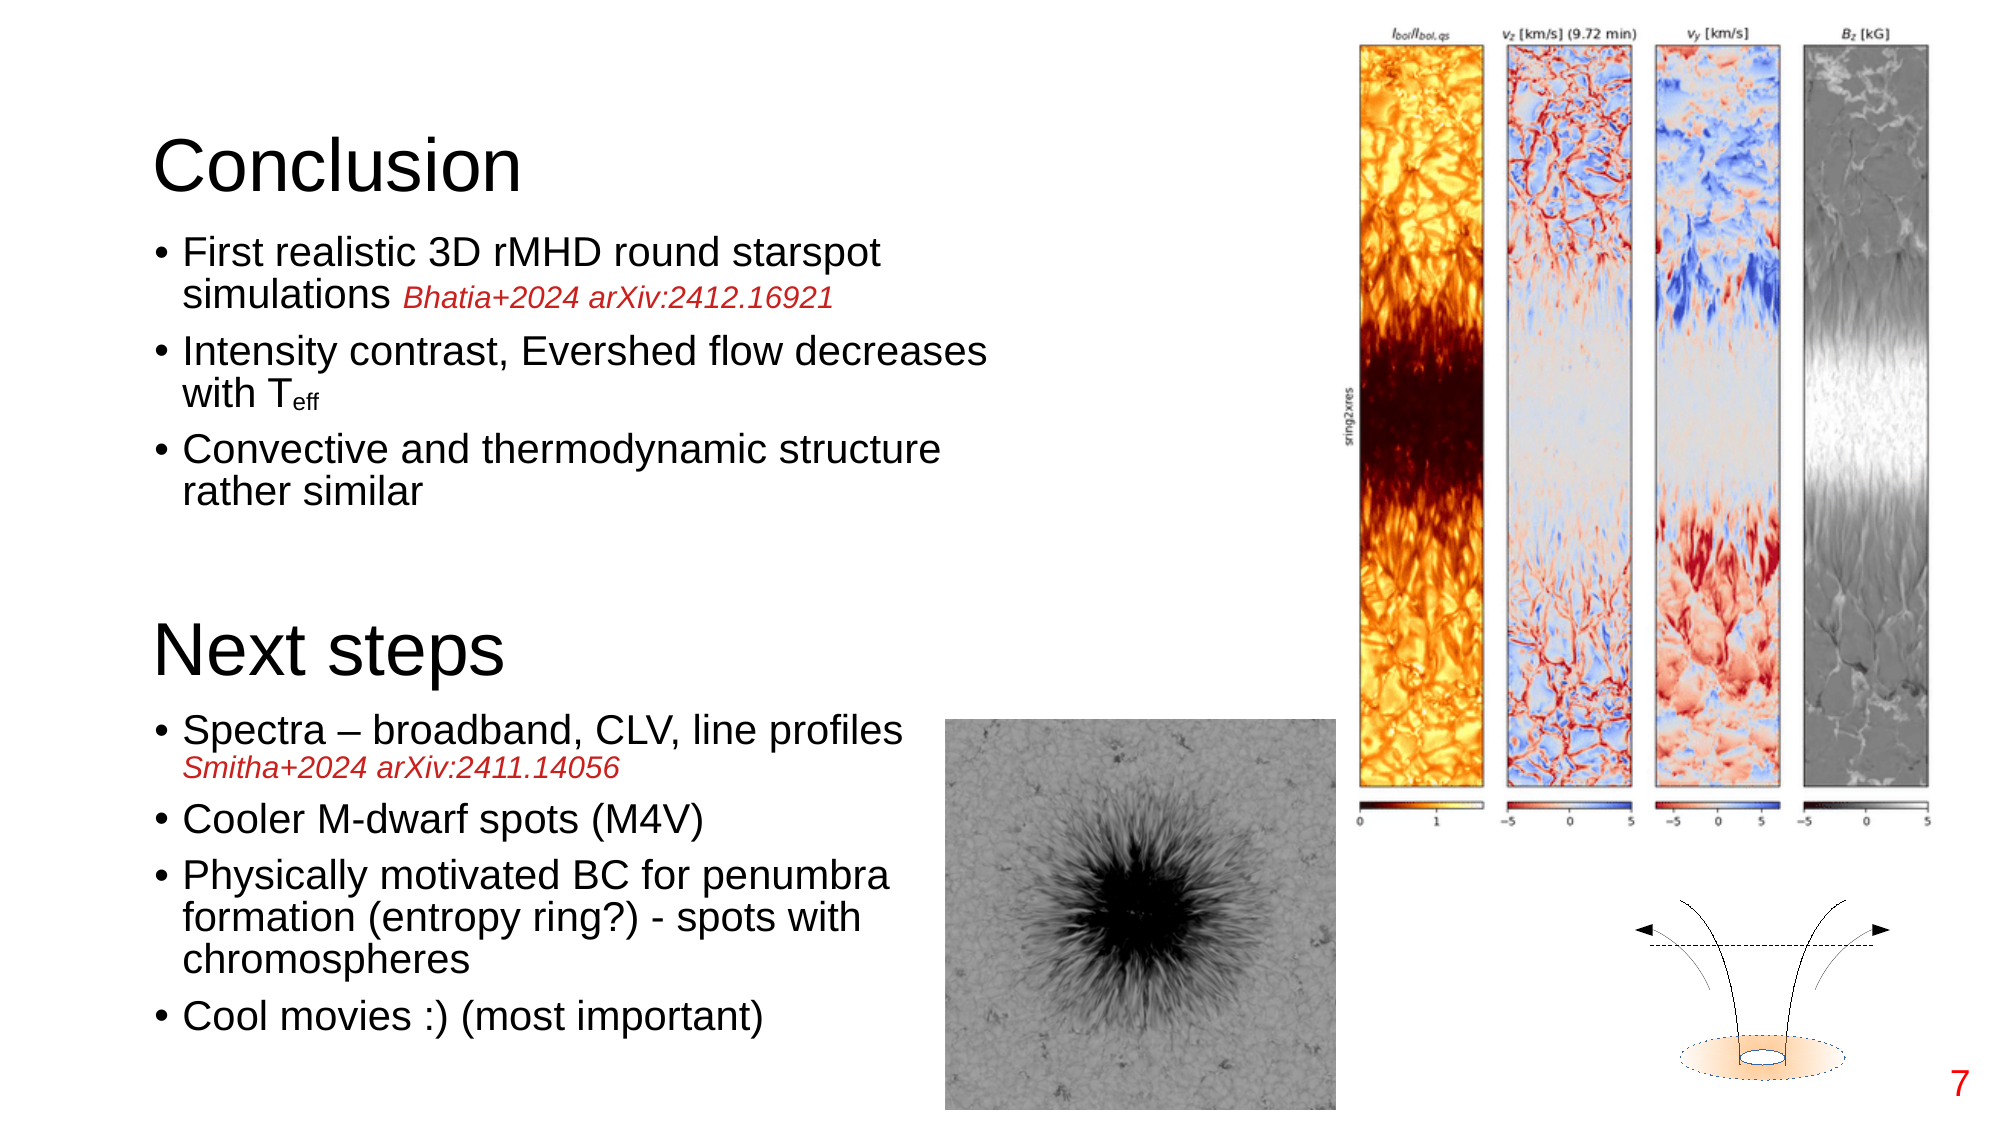

Conclusion
First realistic 3D rMHD round starspot simulations Bhatia+2024 arXiv:2412.16921
Intensity contrast, Evershed flow decreases with Teff
Convective and thermodynamic structure rather similar
Next steps
Spectra – broadband, CLV, line profiles Smitha+2024 arXiv:2411.14056
Cooler M-dwarf spots (M4V)
Physically motivated BC for penumbra formation (entropy ring?) - spots with chromospheres
Cool movies :) (most important)